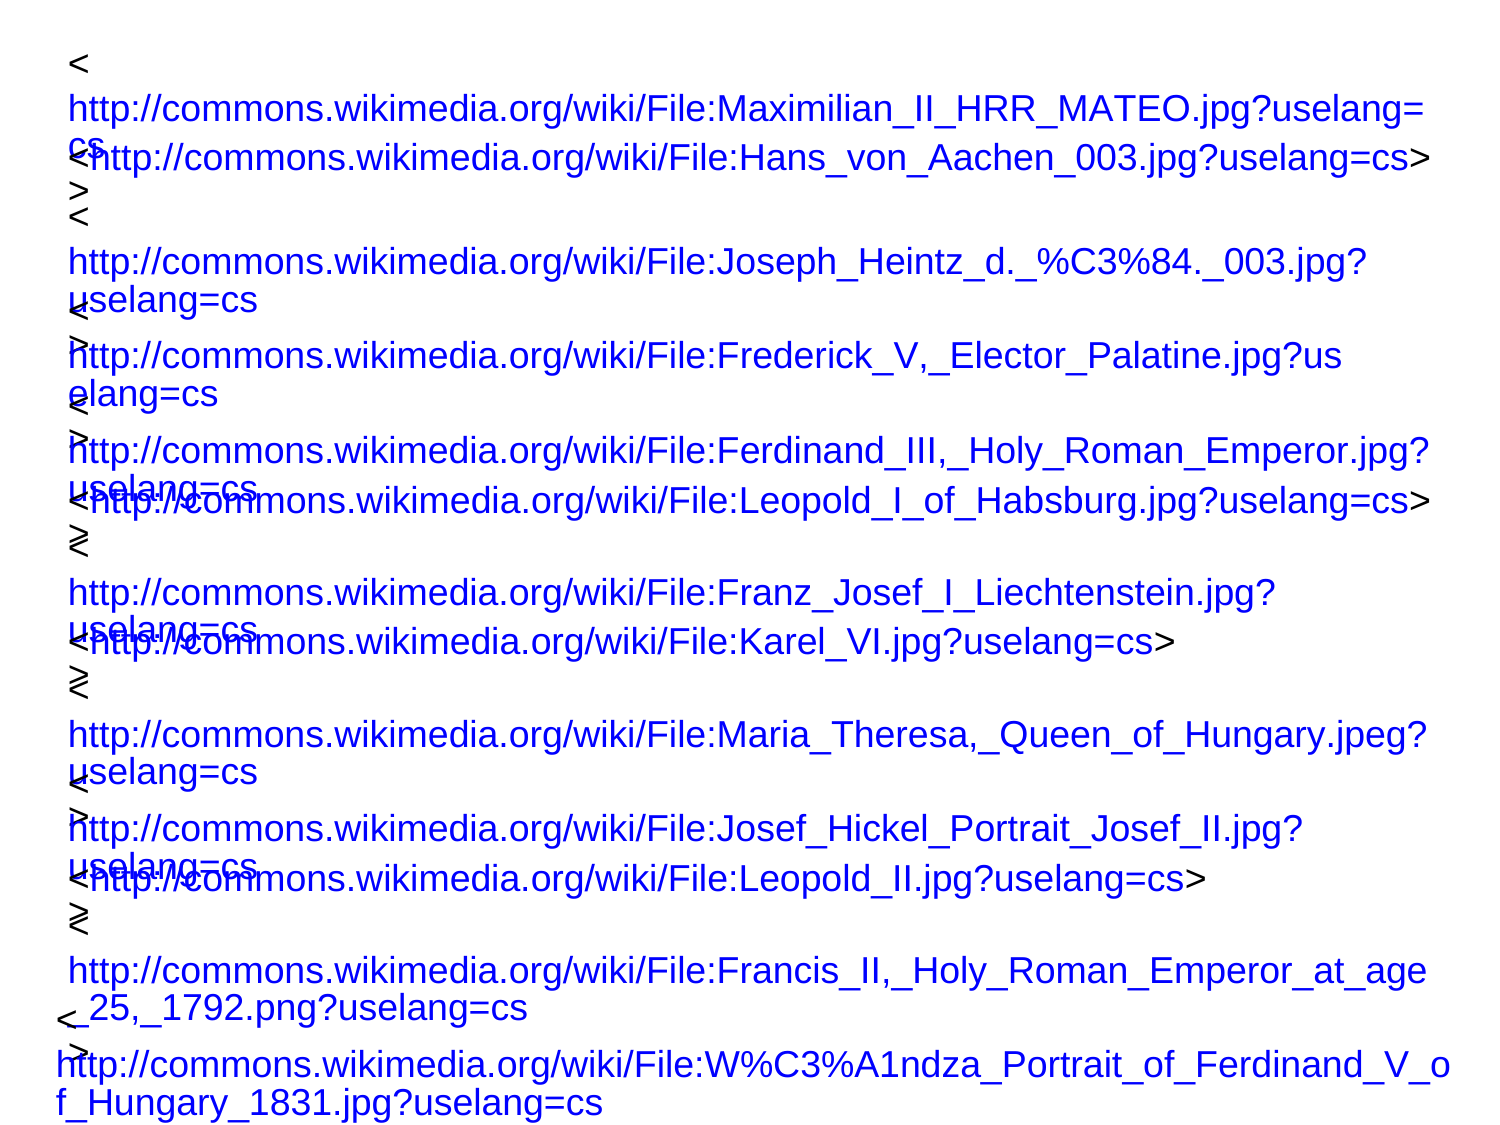

<http://commons.wikimedia.org/wiki/File:Maximilian_II_HRR_MATEO.jpg?uselang=cs>
<http://commons.wikimedia.org/wiki/File:Hans_von_Aachen_003.jpg?uselang=cs>
<http://commons.wikimedia.org/wiki/File:Joseph_Heintz_d._%C3%84._003.jpg?uselang=cs>
<http://commons.wikimedia.org/wiki/File:Frederick_V,_Elector_Palatine.jpg?uselang=cs>
<http://commons.wikimedia.org/wiki/File:Ferdinand_III,_Holy_Roman_Emperor.jpg?uselang=cs>
<http://commons.wikimedia.org/wiki/File:Leopold_I_of_Habsburg.jpg?uselang=cs>
<http://commons.wikimedia.org/wiki/File:Franz_Josef_I_Liechtenstein.jpg?uselang=cs>
<http://commons.wikimedia.org/wiki/File:Karel_VI.jpg?uselang=cs>
<http://commons.wikimedia.org/wiki/File:Maria_Theresa,_Queen_of_Hungary.jpeg?uselang=cs>
<http://commons.wikimedia.org/wiki/File:Josef_Hickel_Portrait_Josef_II.jpg?uselang=cs>
<http://commons.wikimedia.org/wiki/File:Leopold_II.jpg?uselang=cs>
<http://commons.wikimedia.org/wiki/File:Francis_II,_Holy_Roman_Emperor_at_age_25,_1792.png?uselang=cs>
<http://commons.wikimedia.org/wiki/File:W%C3%A1ndza_Portrait_of_Ferdinand_V_of_Hungary_1831.jpg?uselang=cs>